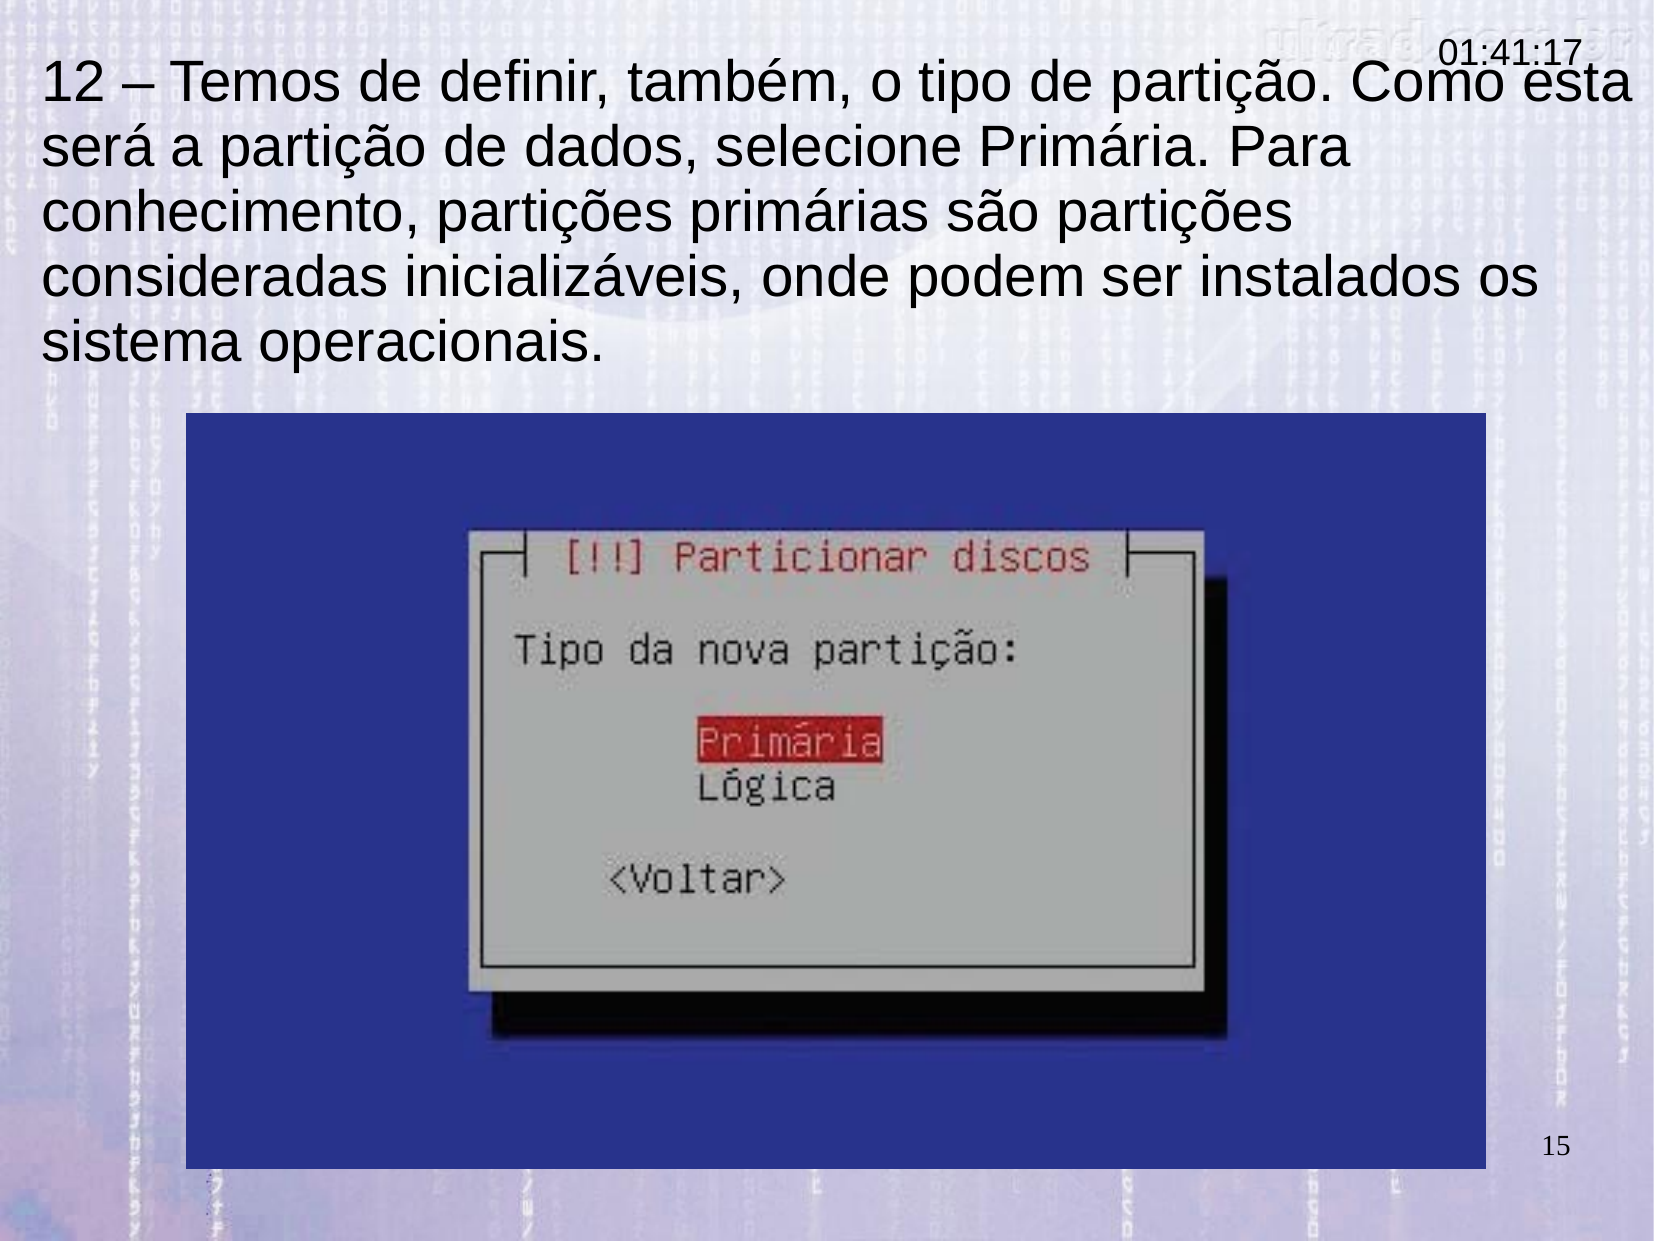

02:59:56
12 – Temos de definir, também, o tipo de partição. Como esta será a partição de dados, selecione Primária. Para conhecimento, partições primárias são partições consideradas inicializáveis, onde podem ser instalados os sistema operacionais.
15